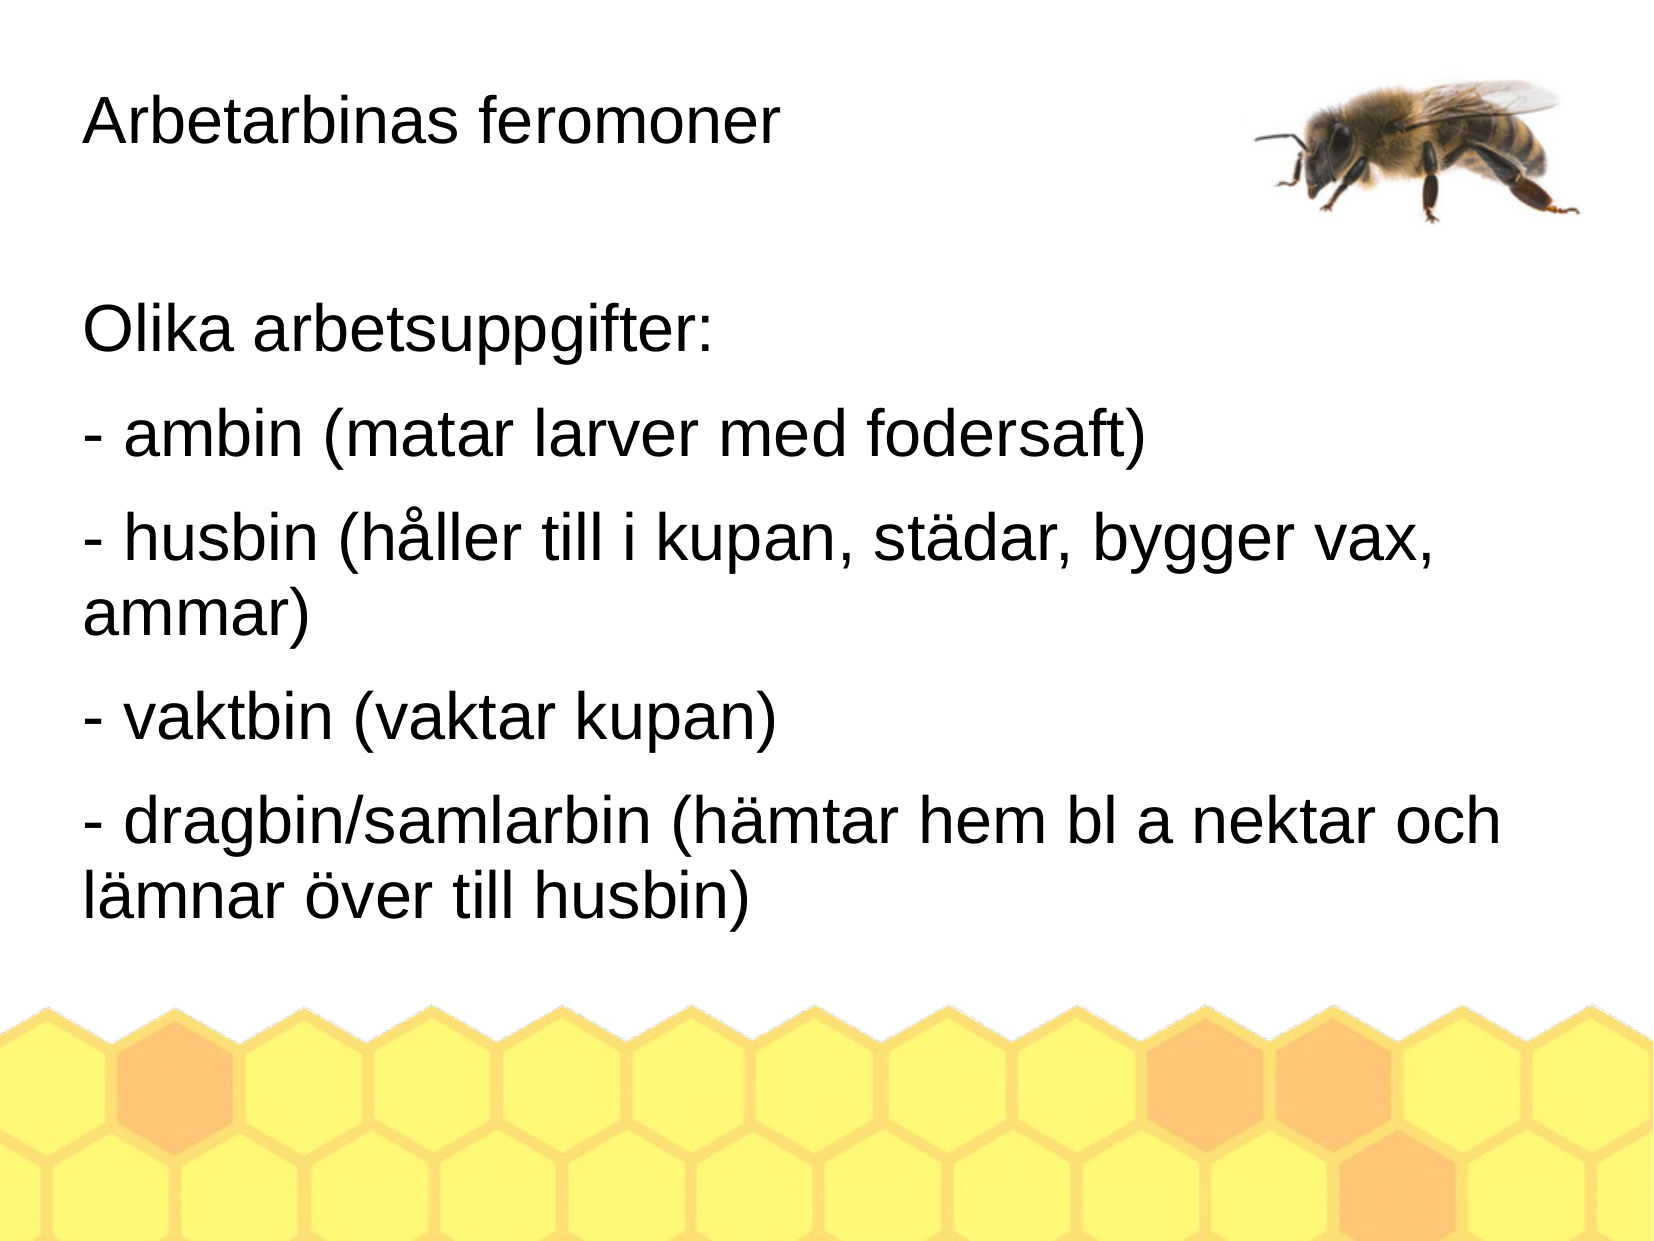

# Arbetarbinas feromoner
Olika arbetsuppgifter:
- ambin (matar larver med fodersaft)
- husbin (håller till i kupan, städar, bygger vax, ammar)
- vaktbin (vaktar kupan)
- dragbin/samlarbin (hämtar hem bl a nektar och lämnar över till husbin)